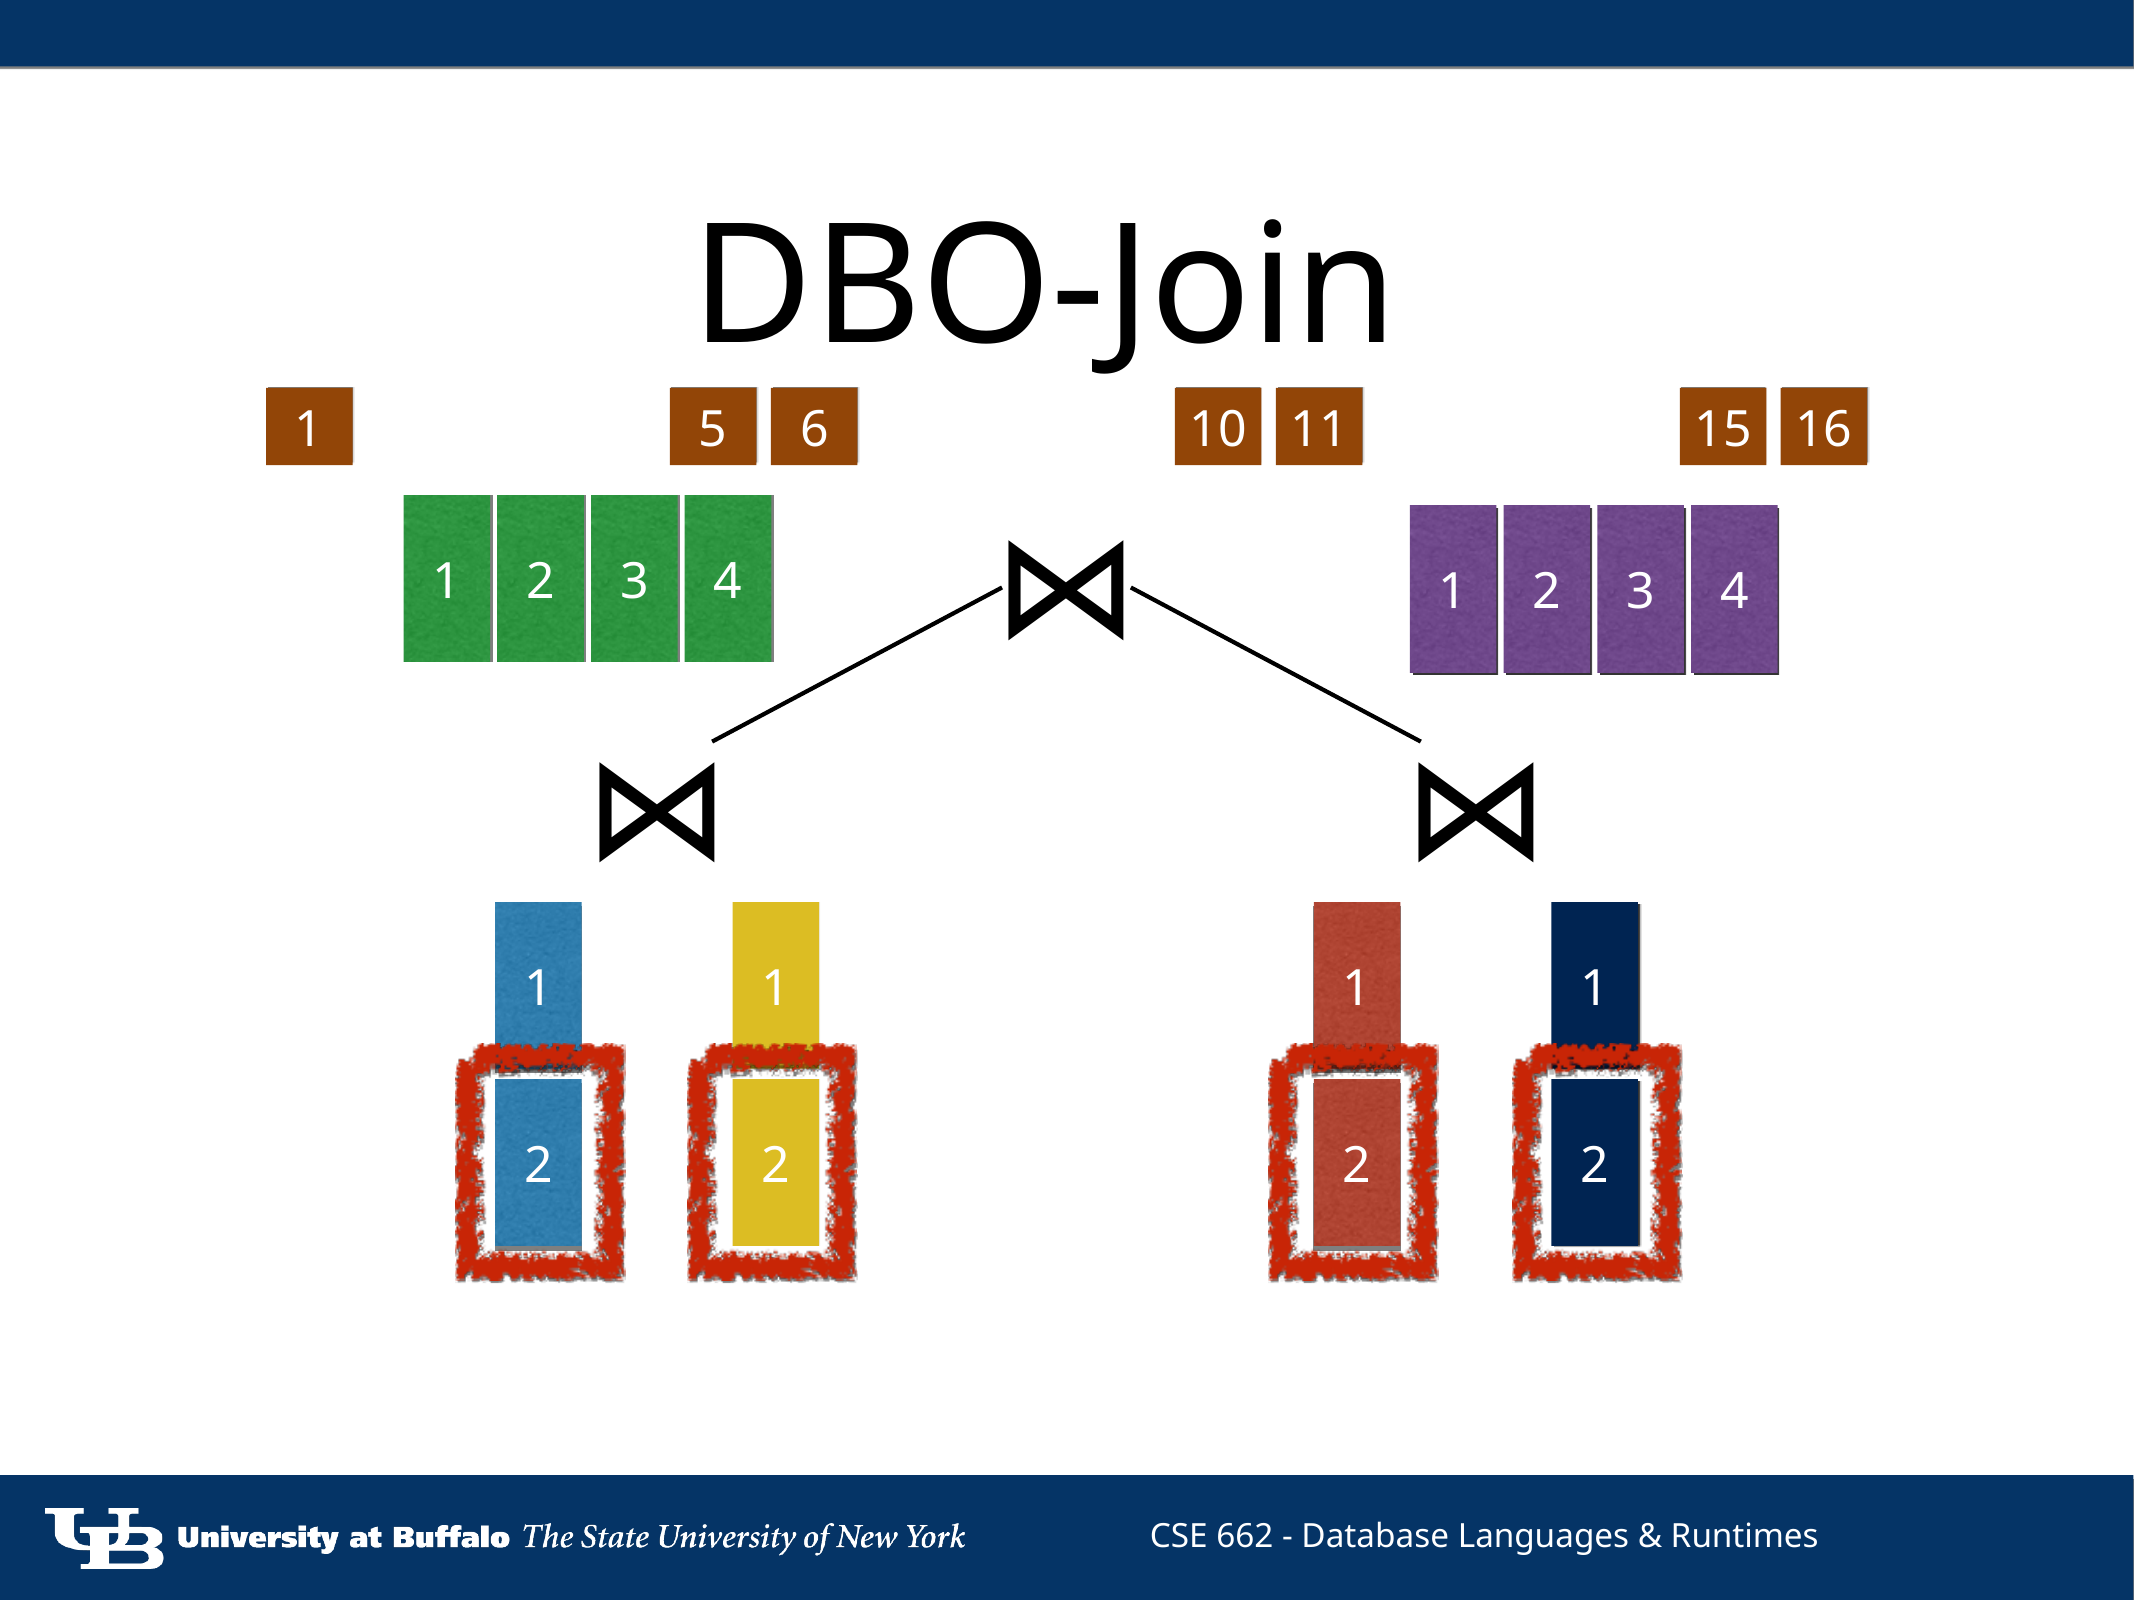

# DBO-Join
1
5
6
10
11
15
16
⋈
1
2
3
4
1
2
3
4
⋈
⋈
1
2
1
2
1
2
1
2